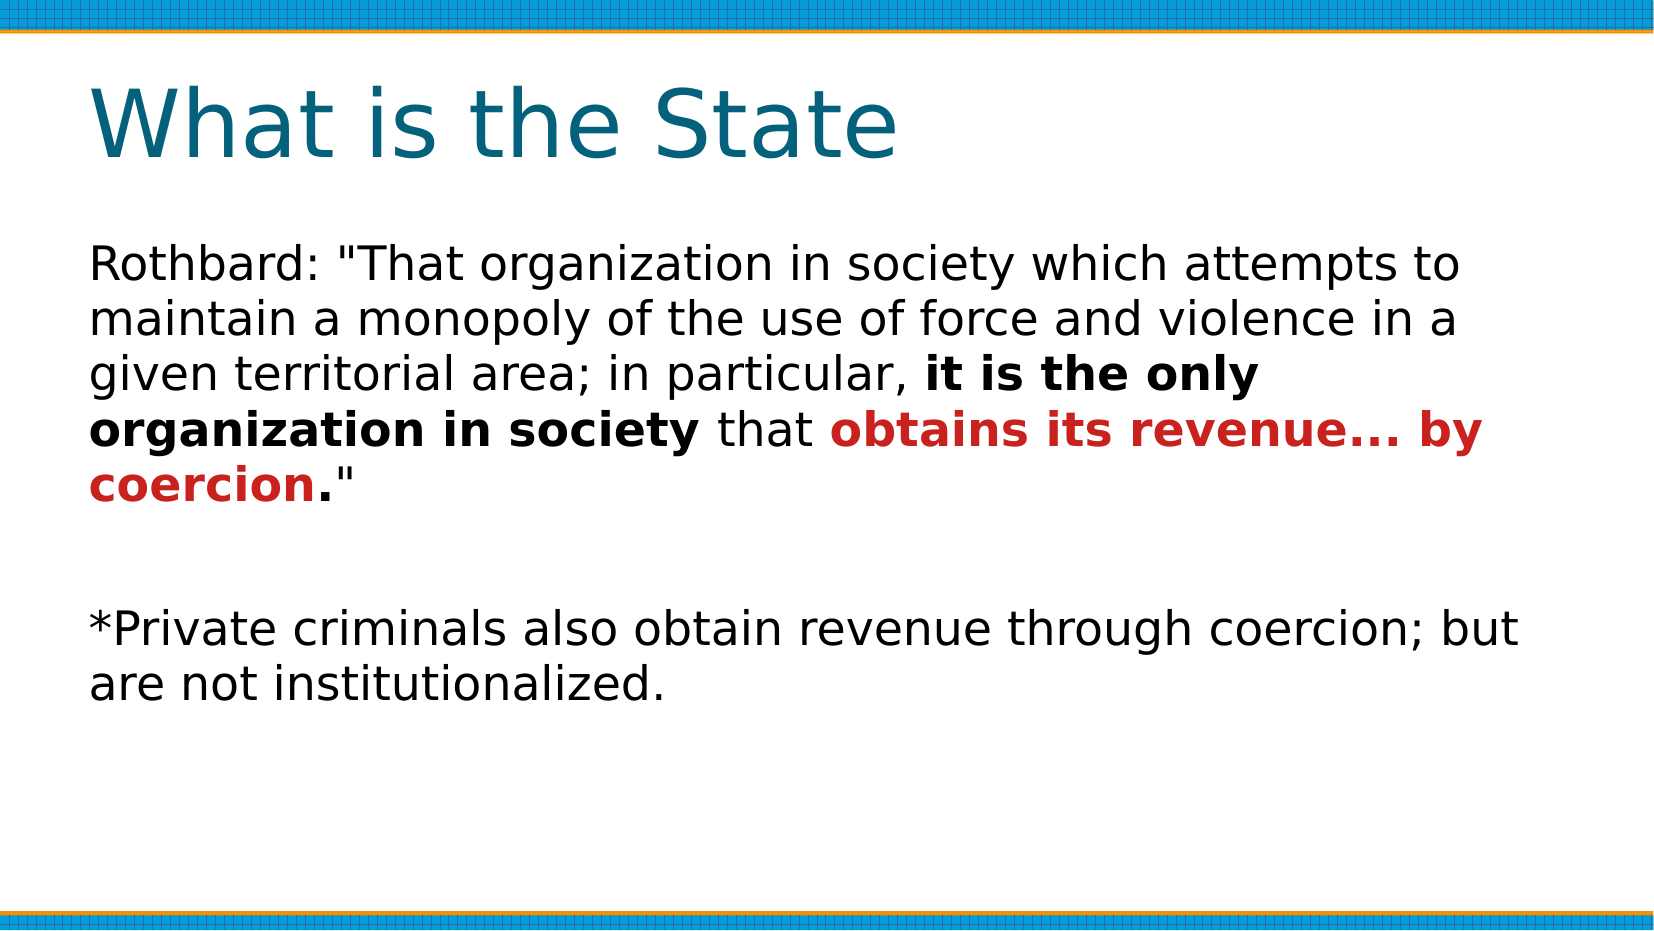

# What is the State
Rothbard: "That organization in society which attempts to maintain a monopoly of the use of force and violence in a given territorial area; in particular, it is the only organization in society that obtains its revenue... by coercion."
*Private criminals also obtain revenue through coercion; but are not institutionalized.